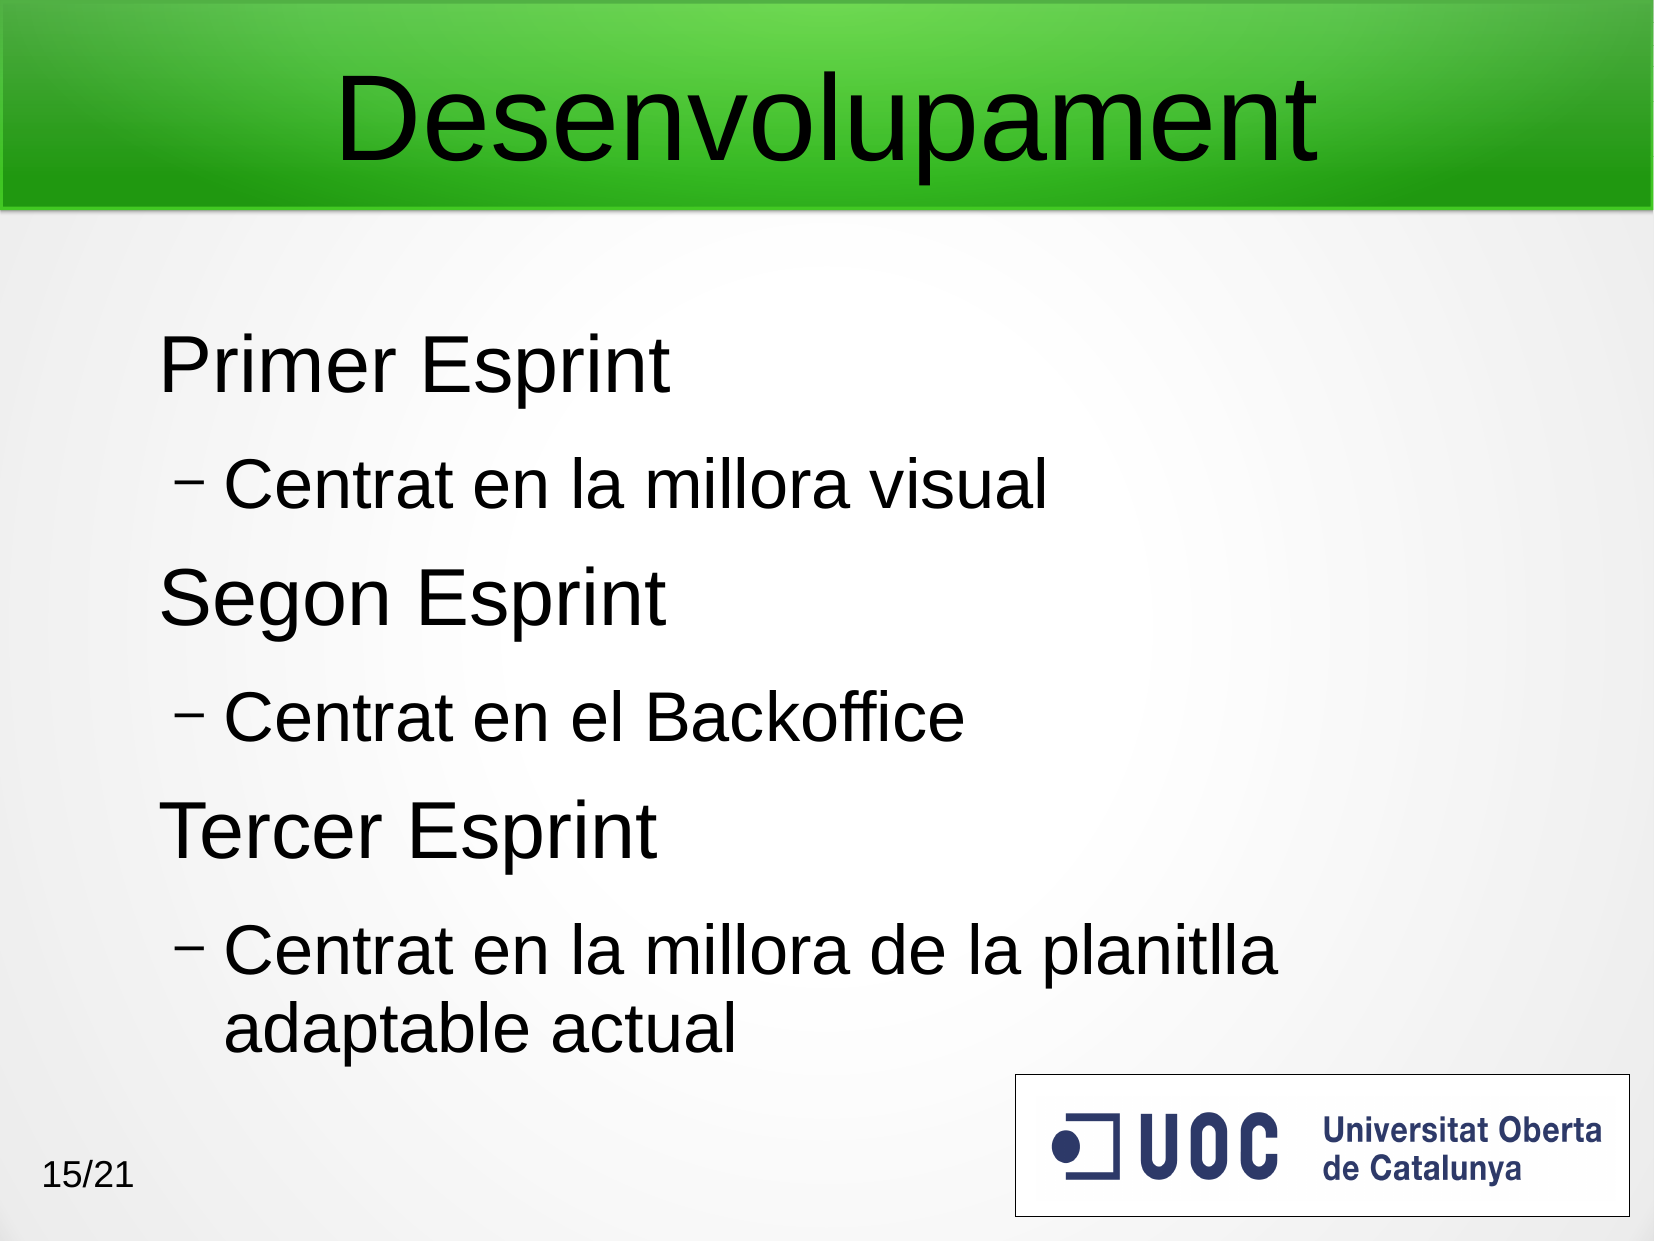

# Desenvolupament
Primer Esprint
Centrat en la millora visual
Segon Esprint
Centrat en el Backoffice
Tercer Esprint
Centrat en la millora de la planitlla adaptable actual